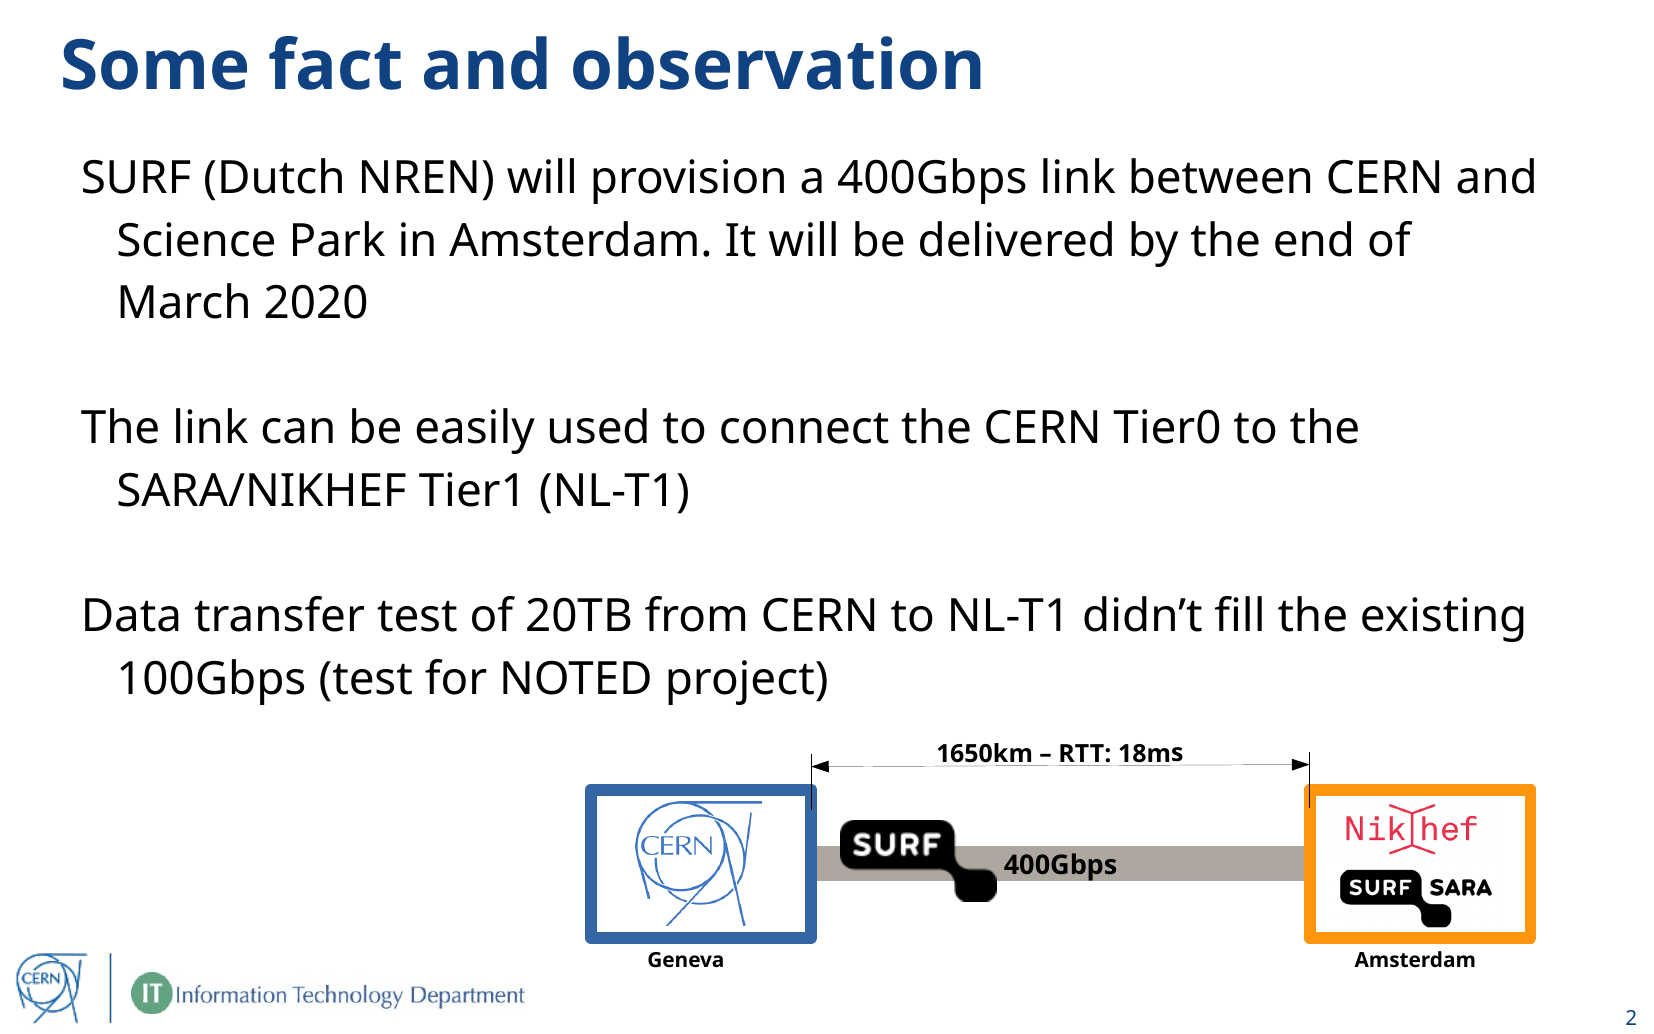

# Some fact and observation
SURF (Dutch NREN) will provision a 400Gbps link between CERN and Science Park in Amsterdam. It will be delivered by the end of March 2020
The link can be easily used to connect the CERN Tier0 to the SARA/NIKHEF Tier1 (NL-T1)
Data transfer test of 20TB from CERN to NL-T1 didn’t fill the existing 100Gbps (test for NOTED project)
Geneva
Amsterdam
2